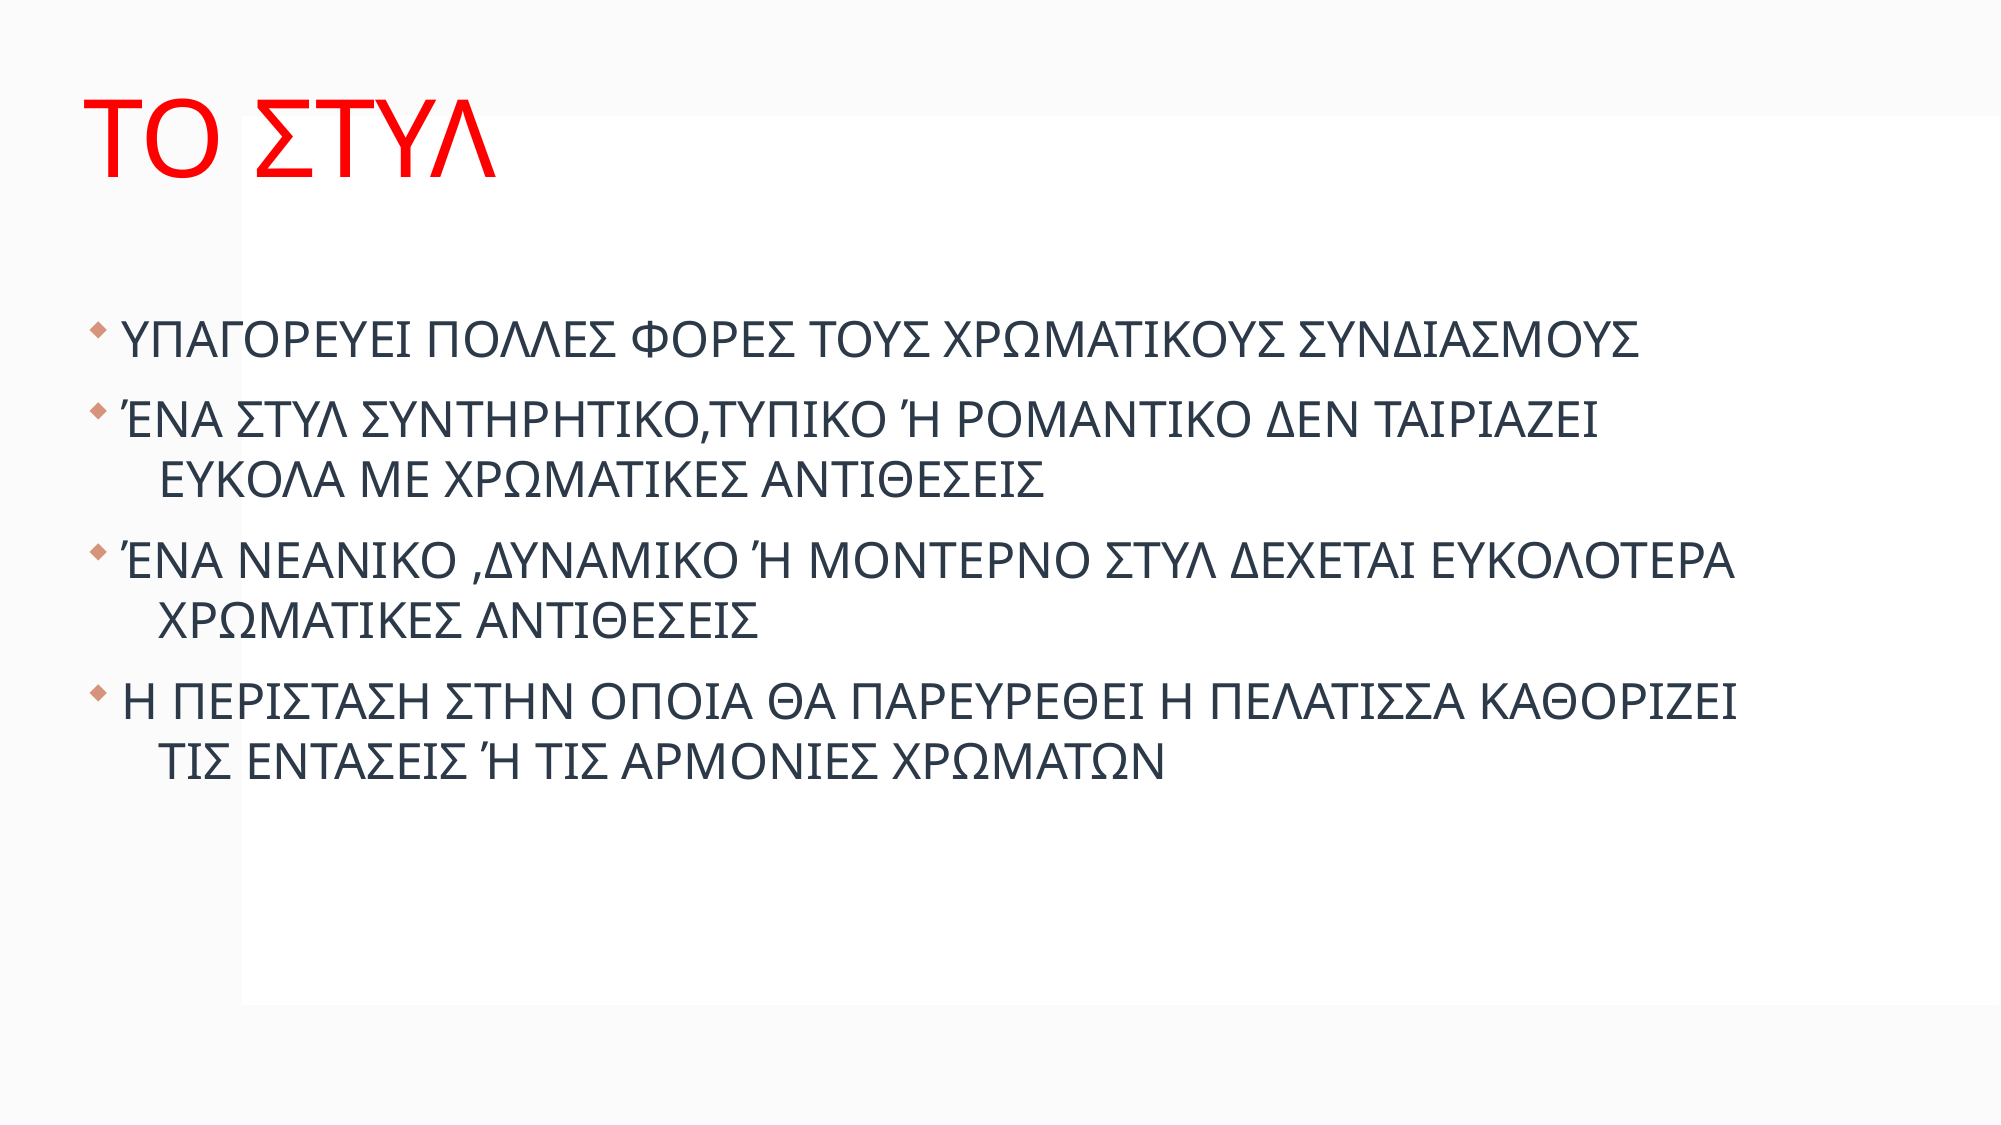

# ΤΟ ΣΤΥΛ
ΥΠΑΓΟΡΕΥΕΙ ΠΟΛΛΕΣ ΦΟΡΕΣ ΤΟΥΣ ΧΡΩΜΑΤΙΚΟΥΣ ΣΥΝΔΙΑΣΜΟΥΣ
ΈΝΑ ΣΤΥΛ ΣΥΝΤΗΡΗΤΙΚΟ,ΤΥΠΙΚΟ Ή ΡΟΜΑΝΤΙΚΟ ΔΕΝ ΤΑΙΡΙΑΖΕΙ ΕΥΚΟΛΑ ΜΕ ΧΡΩΜΑΤΙΚΕΣ ΑΝΤΙΘΕΣΕΙΣ
ΈΝΑ ΝΕΑΝΙΚΟ ,ΔΥΝΑΜΙΚΟ Ή ΜΟΝΤΕΡΝΟ ΣΤΥΛ ΔΕΧΕΤΑΙ ΕΥΚΟΛΟΤΕΡΑ ΧΡΩΜΑΤΙΚΕΣ ΑΝΤΙΘΕΣΕΙΣ
Η ΠΕΡΙΣΤΑΣΗ ΣΤΗΝ ΟΠΟΙΑ ΘΑ ΠΑΡΕΥΡΕΘΕΙ Η ΠΕΛΑΤΙΣΣΑ ΚΑΘΟΡΙΖΕΙ ΤΙΣ ΕΝΤΑΣΕΙΣ Ή ΤΙΣ ΑΡΜΟΝΙΕΣ ΧΡΩΜΑΤΩΝ